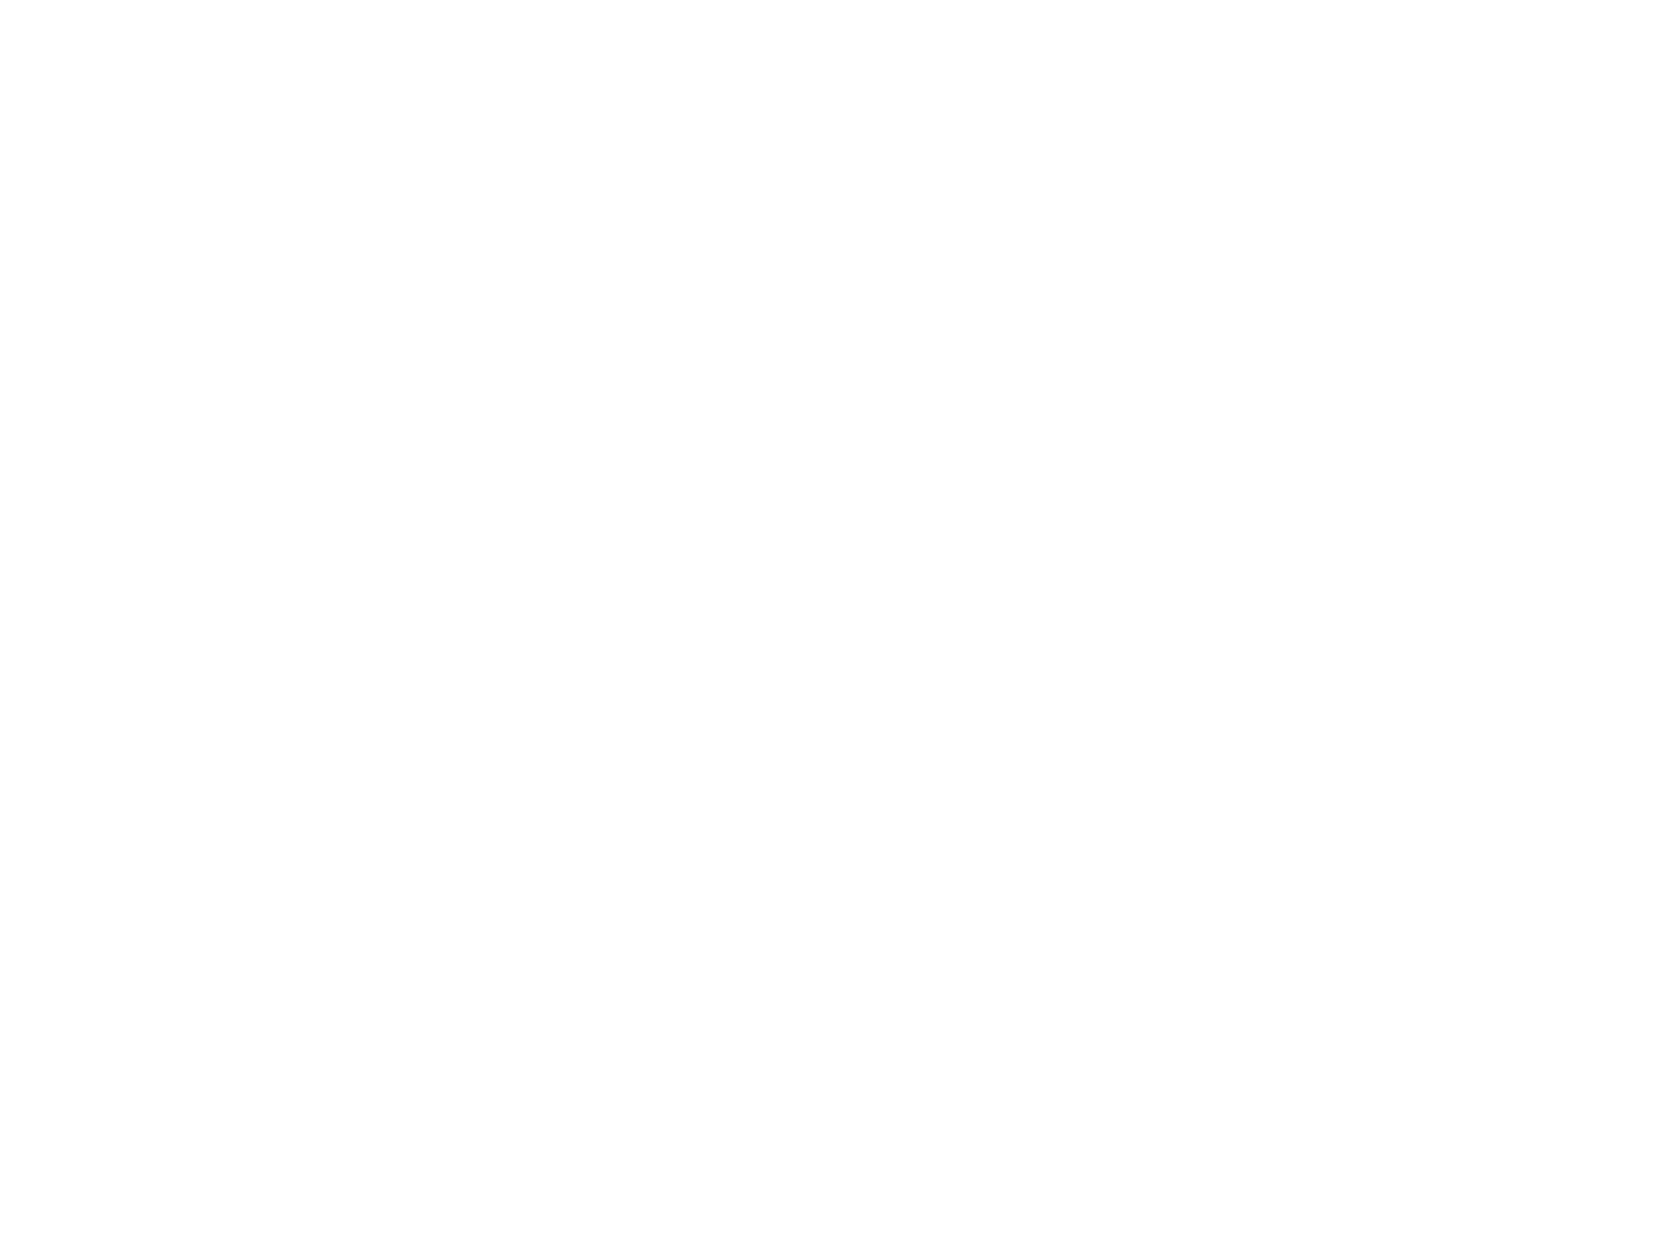

# Thonny (2)
Thonny is an IDE for Python which has provisions for Micropython.
Under Tools → Options button you can select the type of Python interpreter you intend to use.